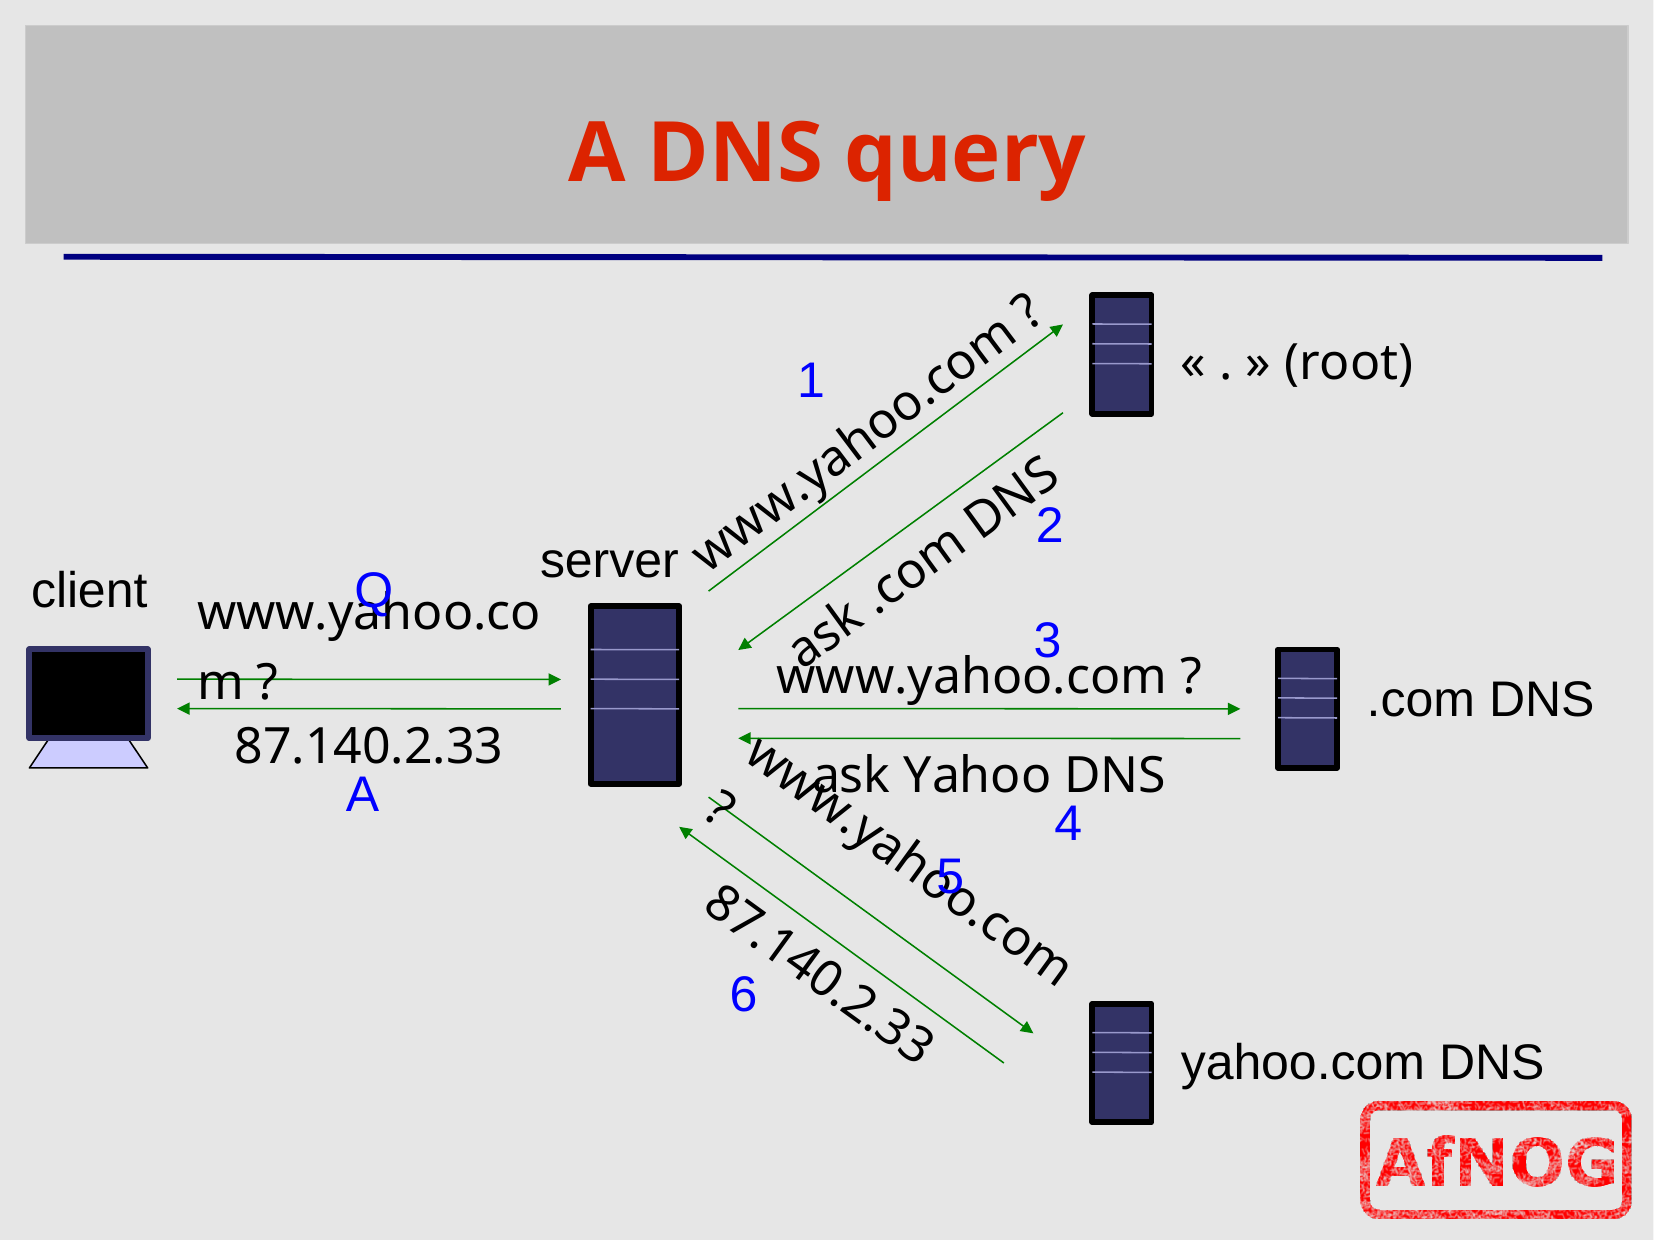

# A DNS query
www.yahoo.com ?
« . » (root)
ask .com DNS
1
2
server
client
Q
www.yahoo.com ?
3
87.140.2.33
www.yahoo.com ?
ask Yahoo DNS
.com DNS
www.yahoo.com ?
87.140.2.33
A
4
5
6
yahoo.com DNS